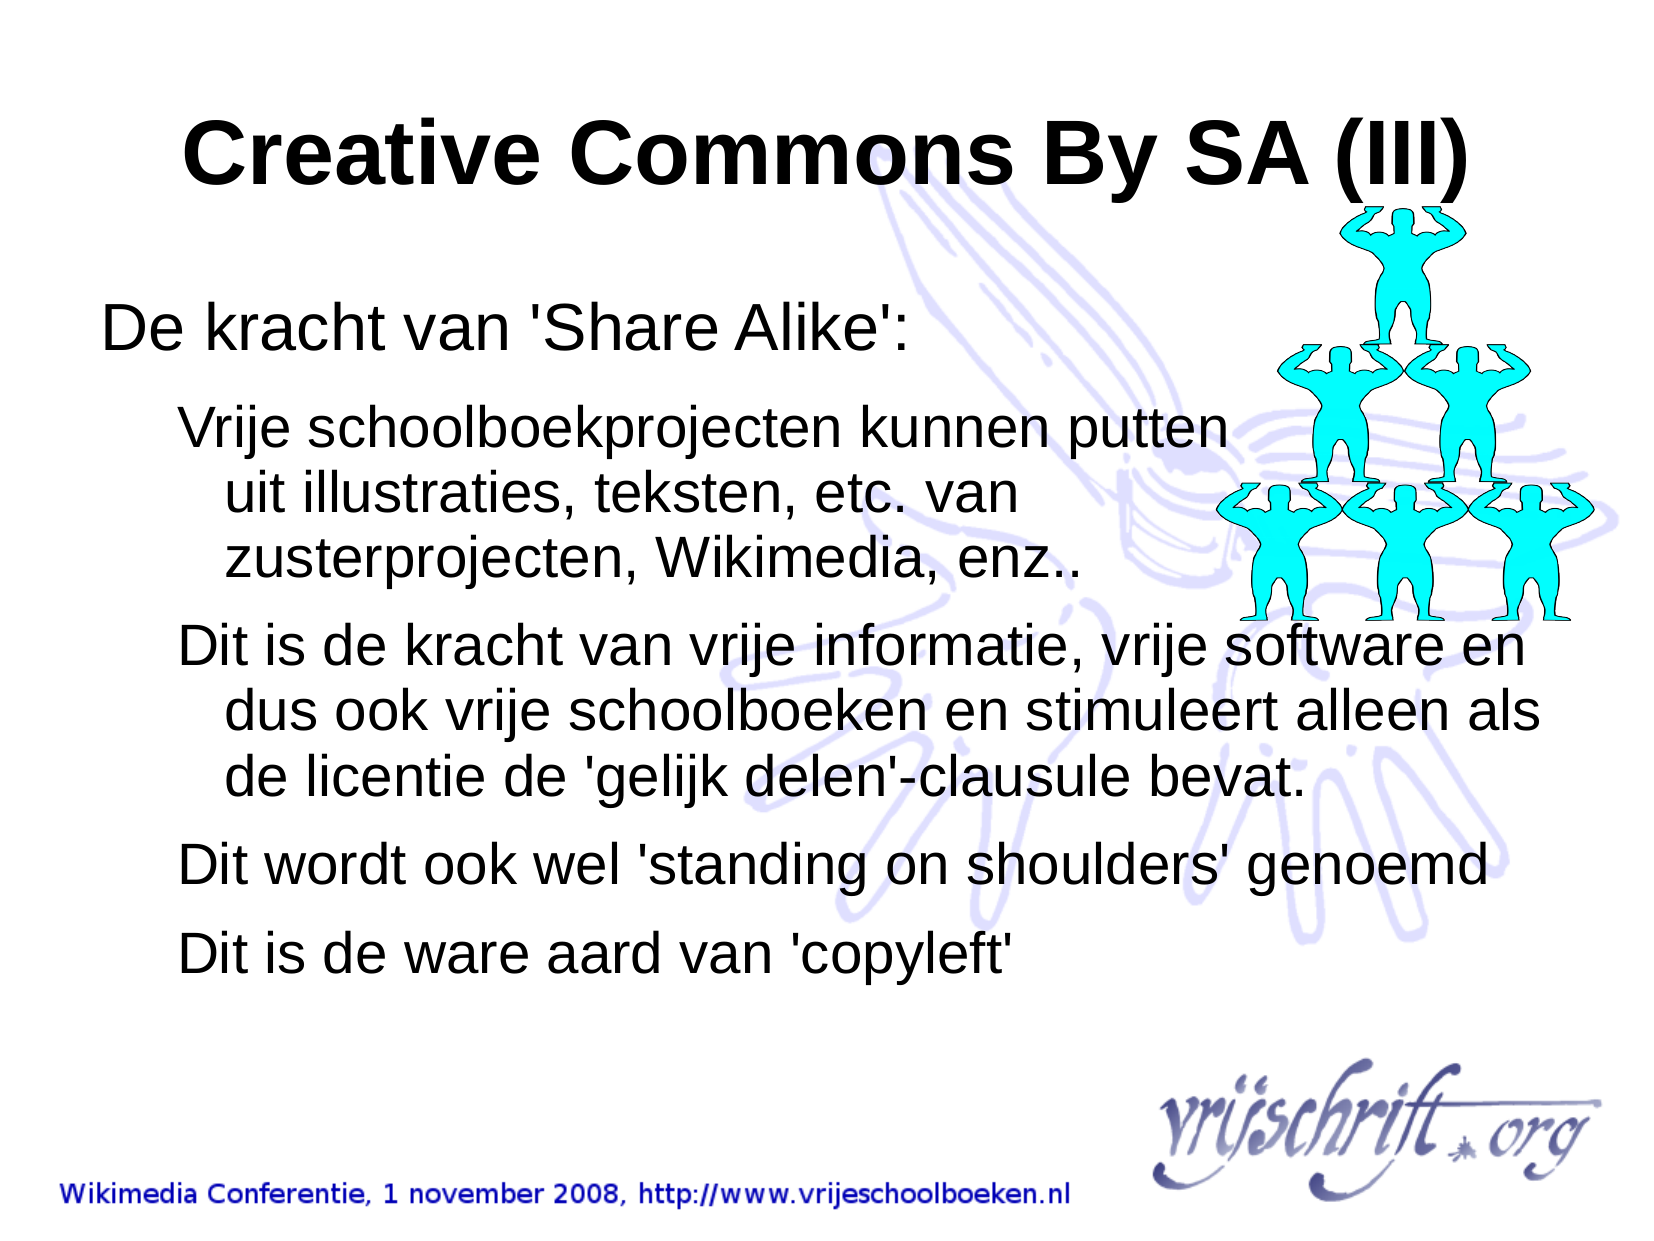

# Creative Commons By SA (III)
De kracht van 'Share Alike':
Vrije schoolboekprojecten kunnen putten
uit illustraties, teksten, etc. van
zusterprojecten, Wikimedia, enz..
Dit is de kracht van vrije informatie, vrije software en dus ook vrije schoolboeken en stimuleert alleen als de licentie de 'gelijk delen'-clausule bevat.
Dit wordt ook wel 'standing on shoulders' genoemd
Dit is de ware aard van 'copyleft'